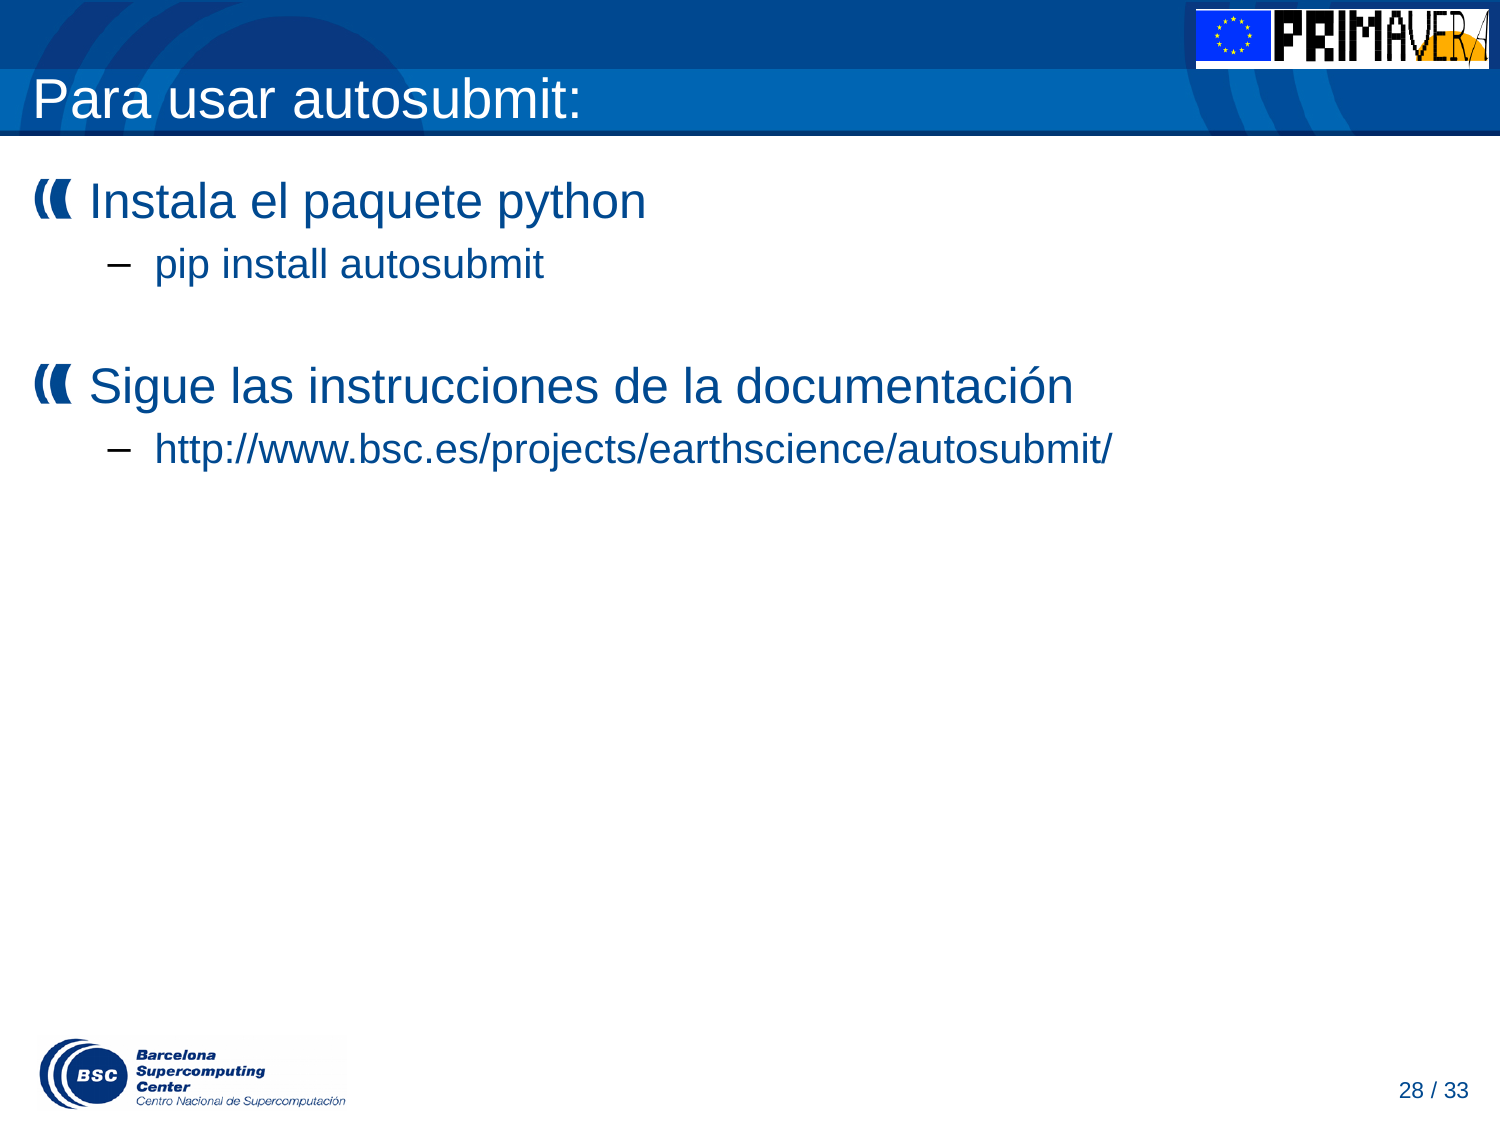

# Para usar autosubmit:
Instala el paquete python
pip install autosubmit
Sigue las instrucciones de la documentación
http://www.bsc.es/projects/earthscience/autosubmit/